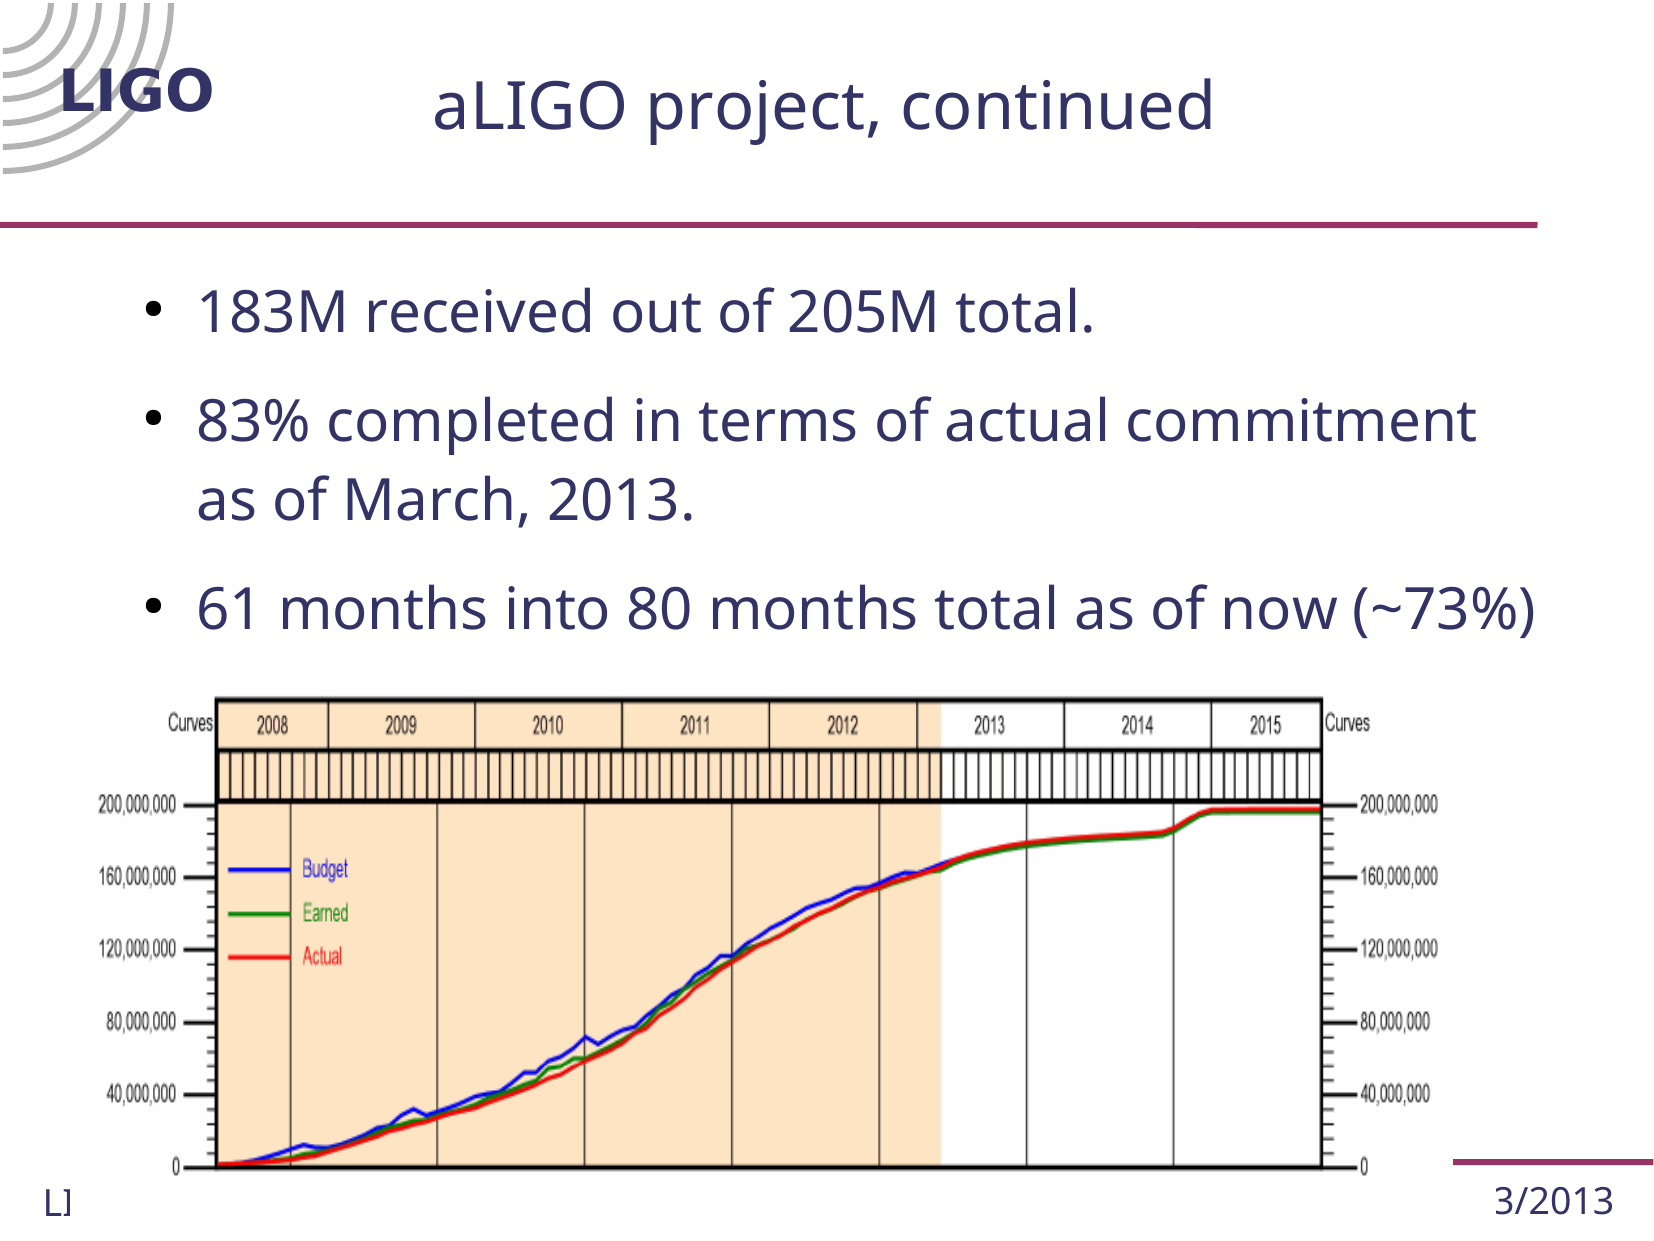

# aLIGO project, continued
183M received out of 205M total.
83% completed in terms of actual commitment as of March, 2013.
61 months into 80 months total as of now (~73%)